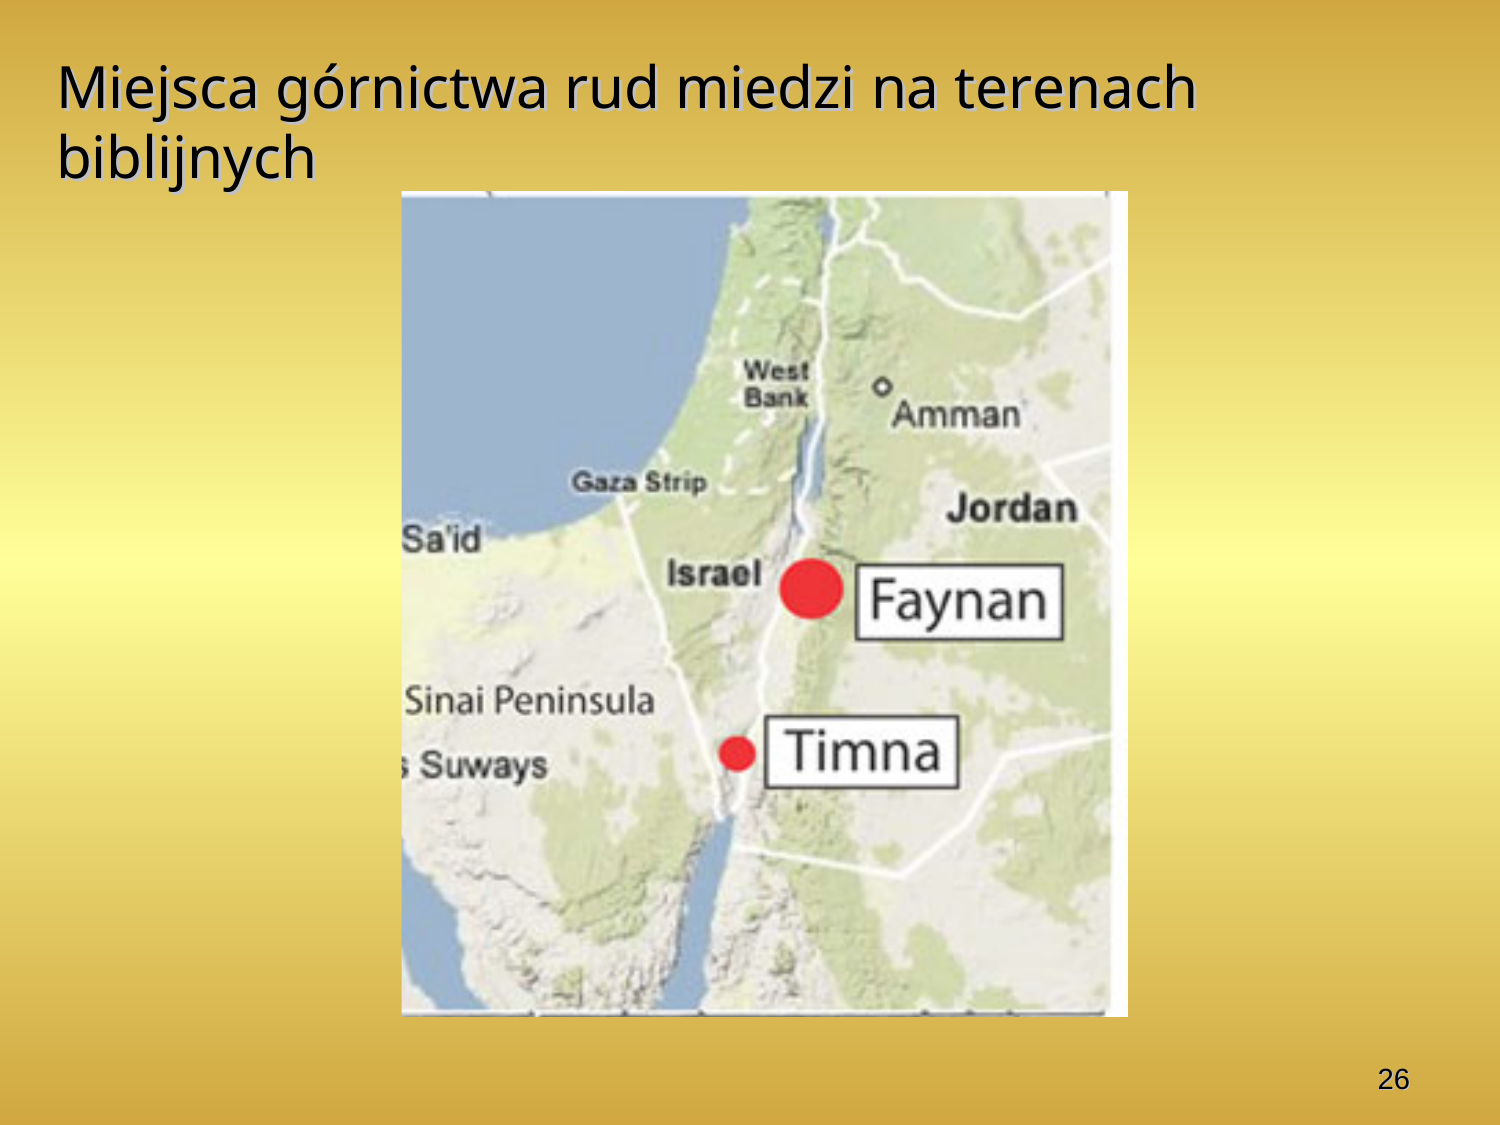

# Miejsca górnictwa rud miedzi na terenach biblijnych